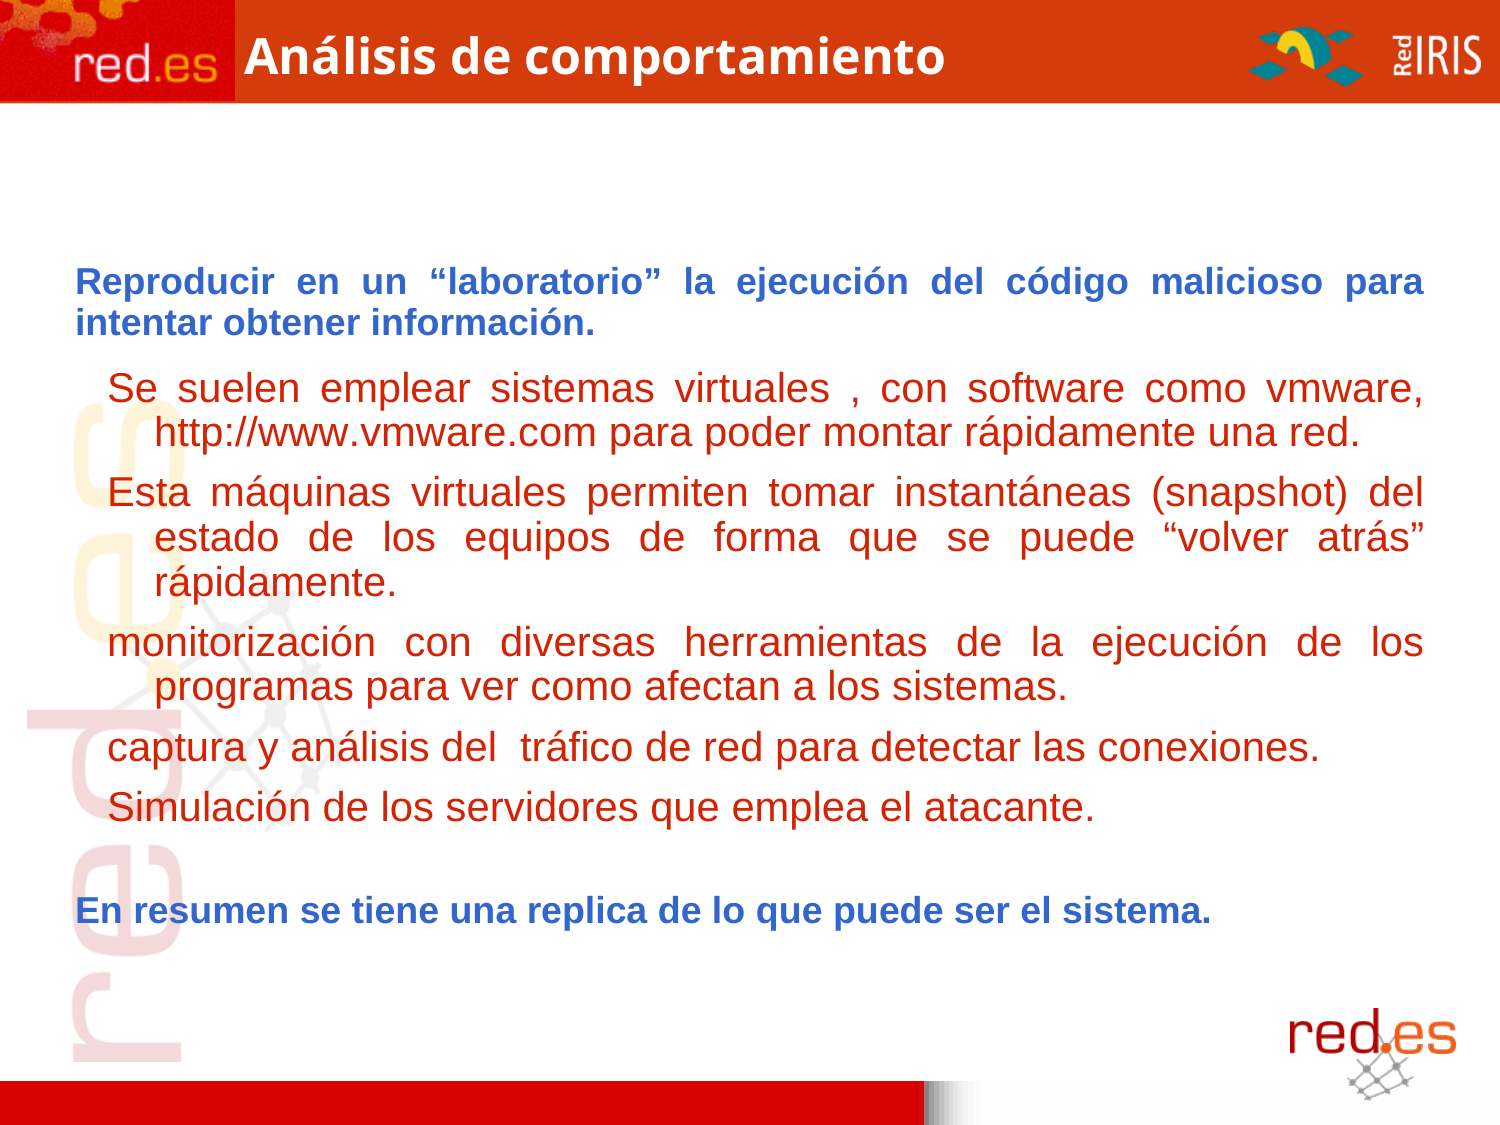

# Análisis de comportamiento
Reproducir en un “laboratorio” la ejecución del código malicioso para intentar obtener información.
Se suelen emplear sistemas virtuales , con software como vmware, http://www.vmware.com para poder montar rápidamente una red.
Esta máquinas virtuales permiten tomar instantáneas (snapshot) del estado de los equipos de forma que se puede “volver atrás” rápidamente.
monitorización con diversas herramientas de la ejecución de los programas para ver como afectan a los sistemas.
captura y análisis del tráfico de red para detectar las conexiones.
Simulación de los servidores que emplea el atacante.
En resumen se tiene una replica de lo que puede ser el sistema.